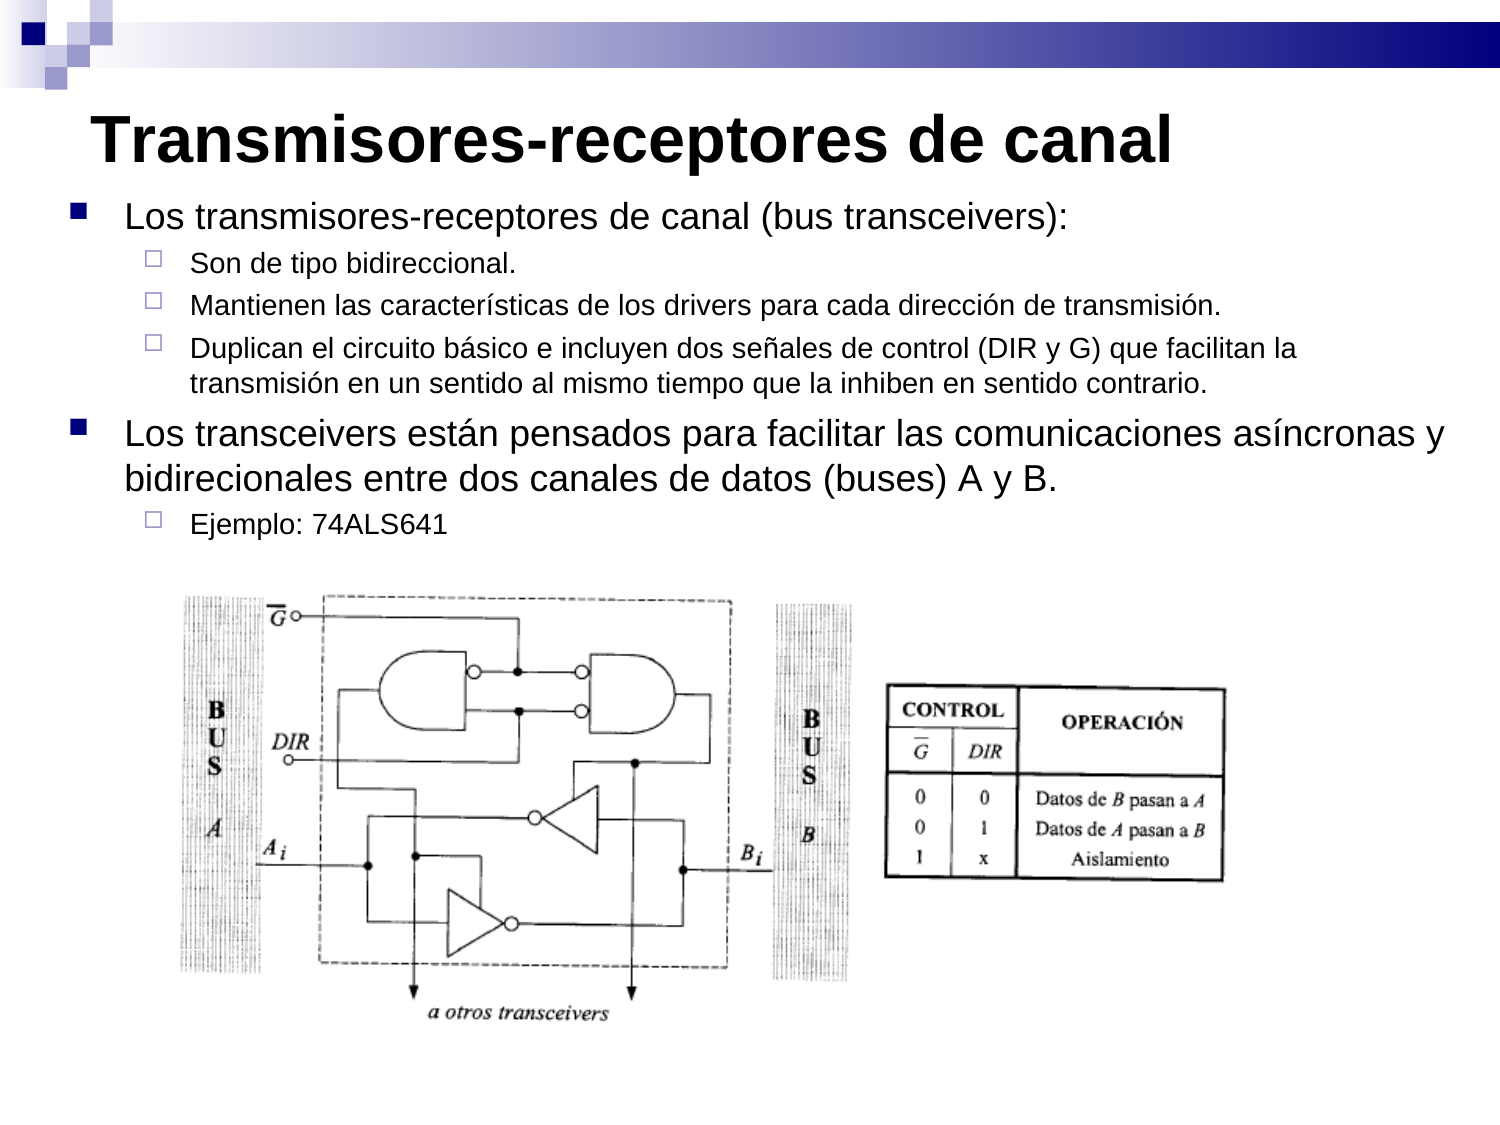

# Transmisores-receptores de canal
Los transmisores-receptores de canal (bus transceivers):
Son de tipo bidireccional.
Mantienen las características de los drivers para cada dirección de transmisión.
Duplican el circuito básico e incluyen dos señales de control (DIR y G) que facilitan la transmisión en un sentido al mismo tiempo que la inhiben en sentido contrario.
Los transceivers están pensados para facilitar las comunicaciones asíncronas y bidirecionales entre dos canales de datos (buses) A y B.
Ejemplo: 74ALS641